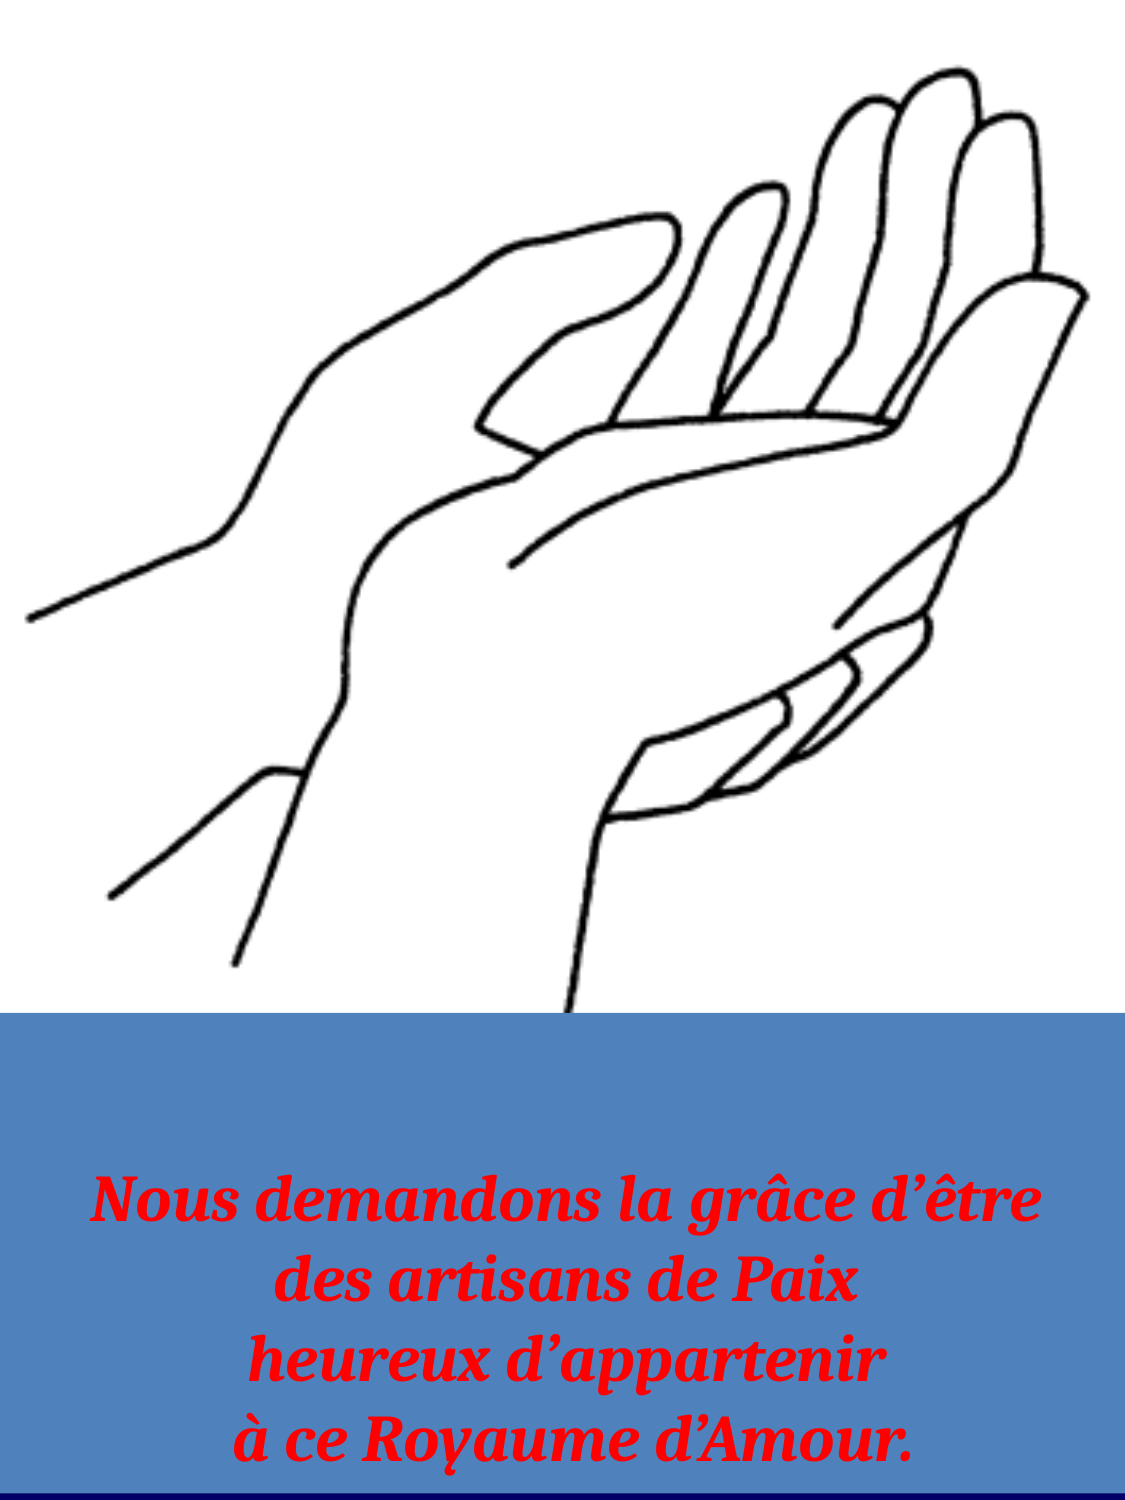

Nous demandons la grâce d’être
des artisans de Paix
heureux d’appartenir
à ce Royaume d’Amour.